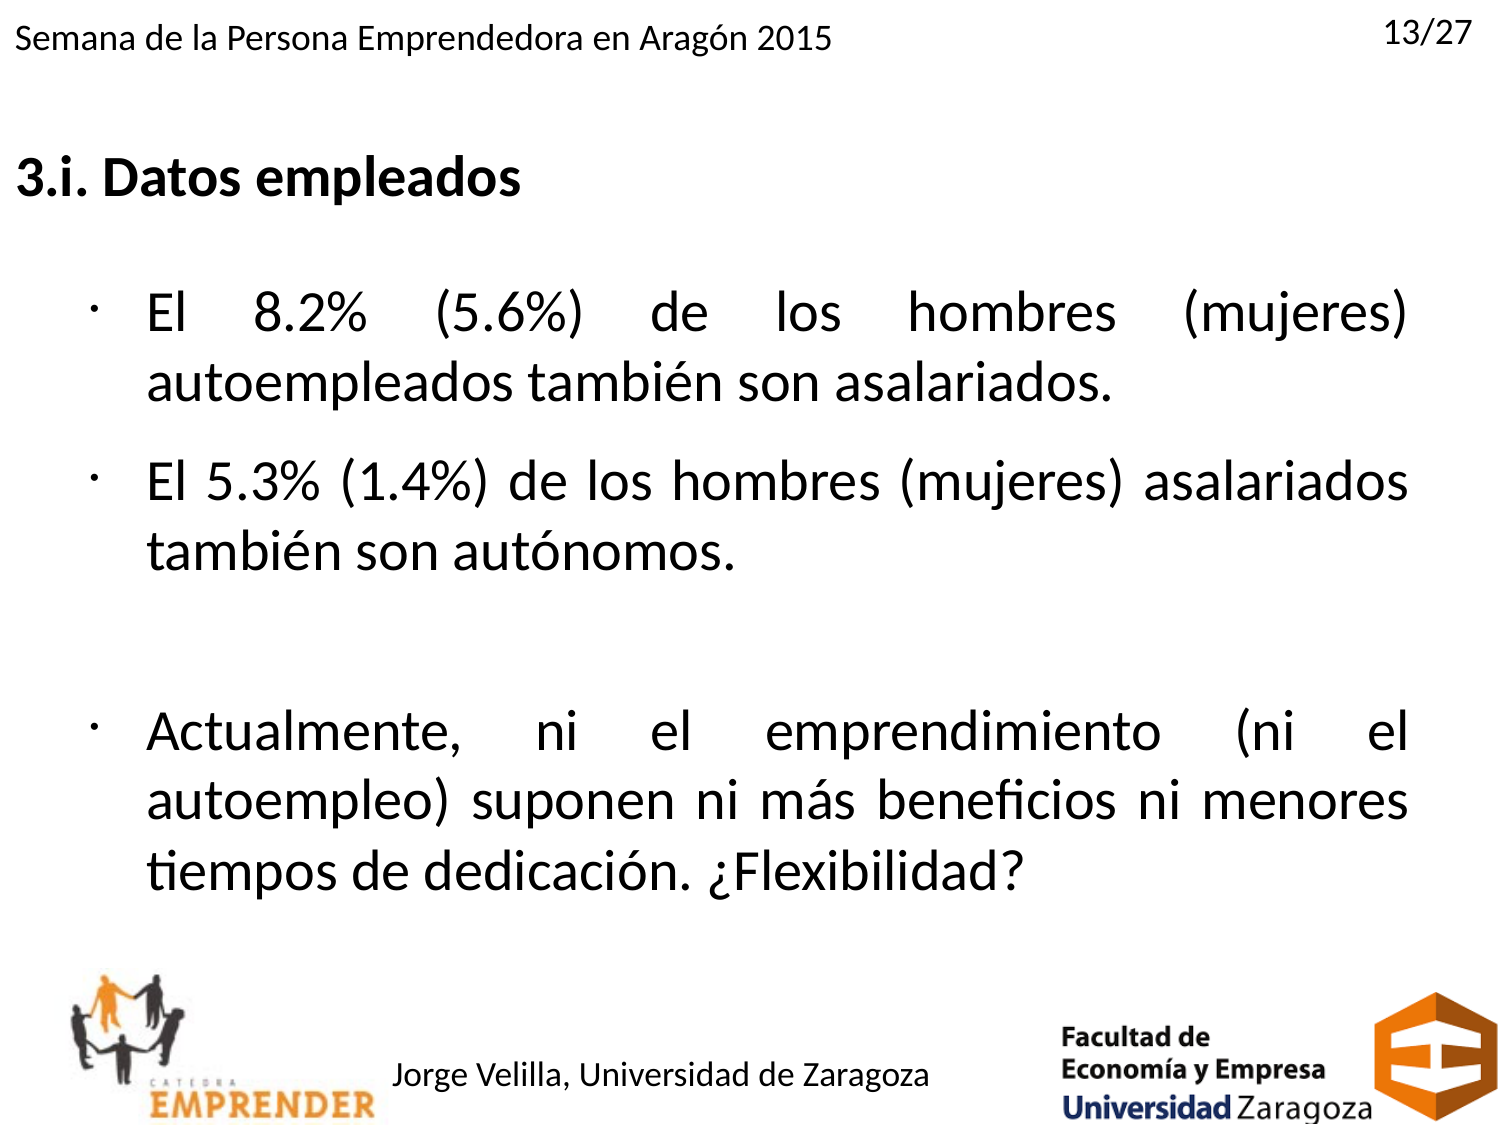

Semana de la Persona Emprendedora en Aragón 2015
3.i. Datos empleados
# El 8.2% (5.6%) de los hombres (mujeres) autoempleados también son asalariados.
El 5.3% (1.4%) de los hombres (mujeres) asalariados también son autónomos.
Actualmente, ni el emprendimiento (ni el autoempleo) suponen ni más beneficios ni menores tiempos de dedicación. ¿Flexibilidad?
Jorge Velilla, Universidad de Zaragoza